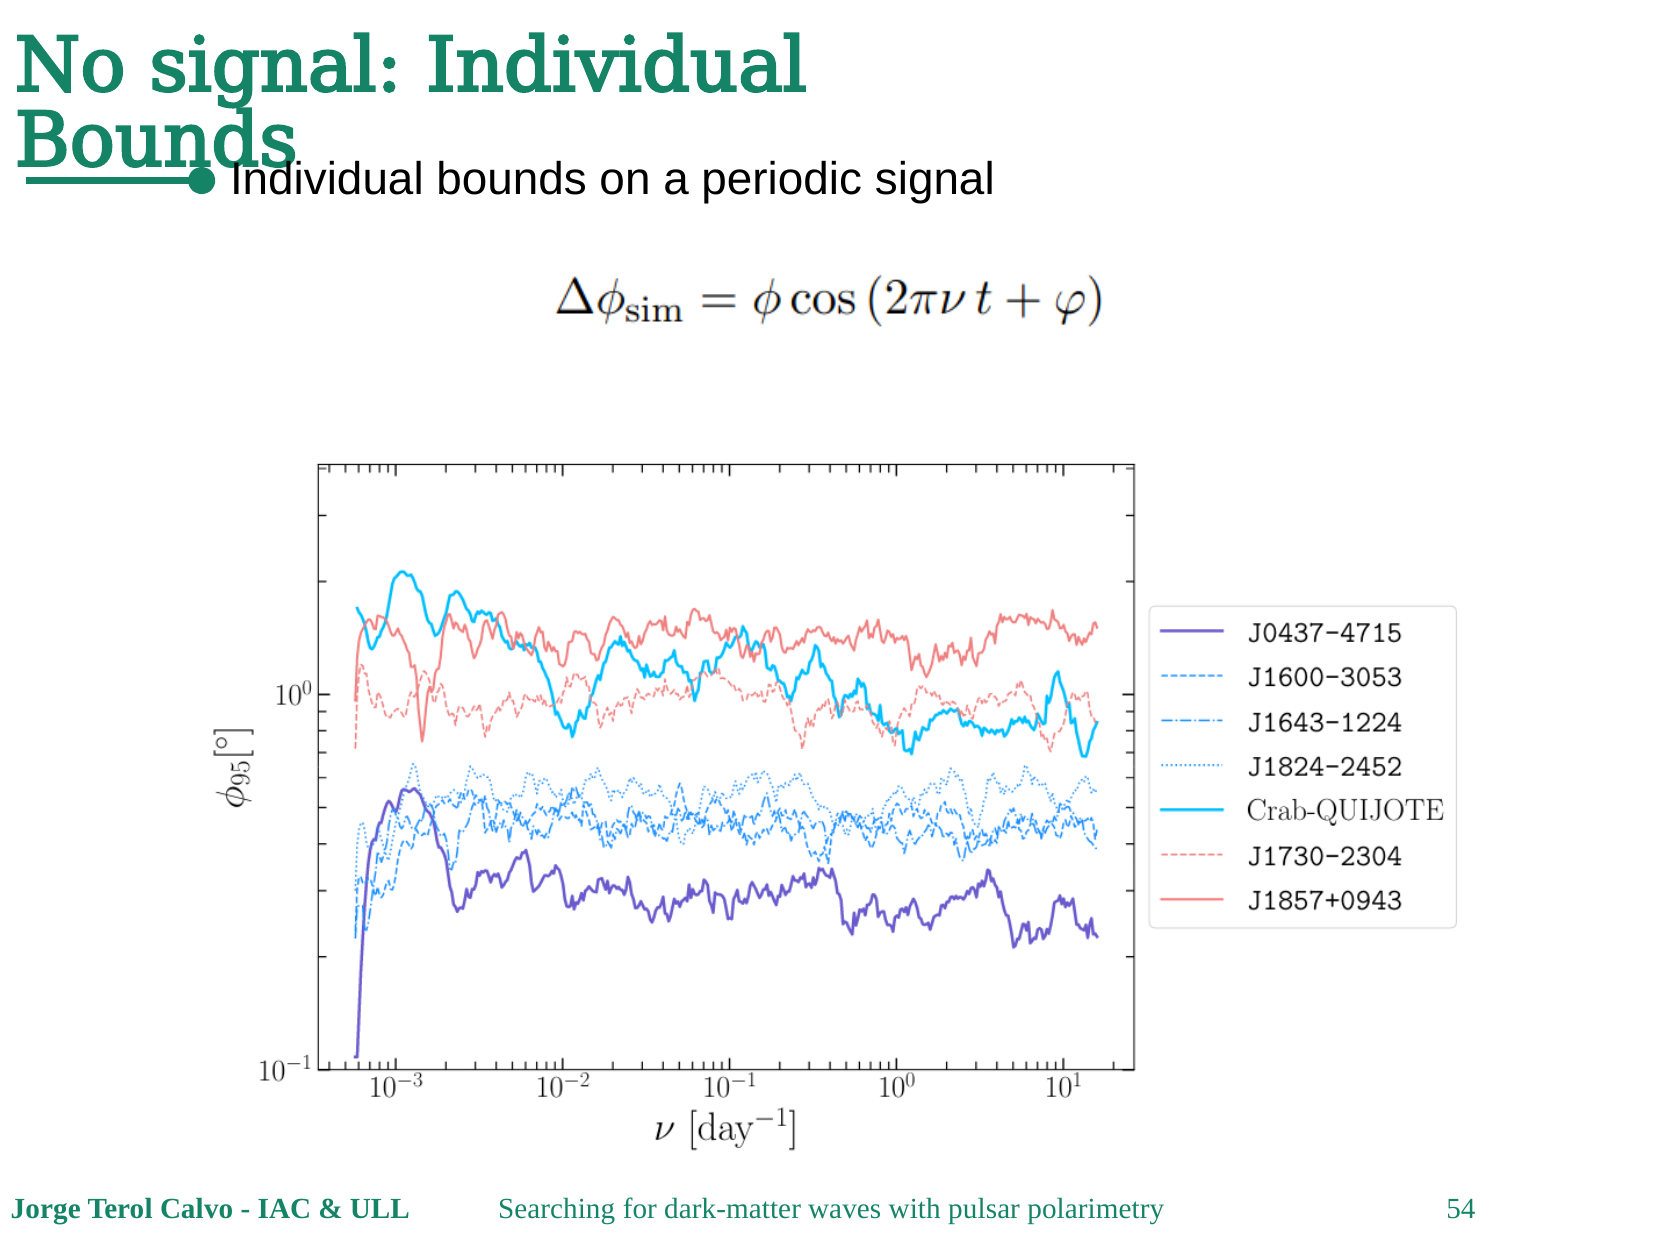

No signal: Individual Bounds
Individual bounds on a periodic signal
Jorge Terol Calvo - IAC & ULL
Searching for dark-matter waves with pulsar polarimetry
54